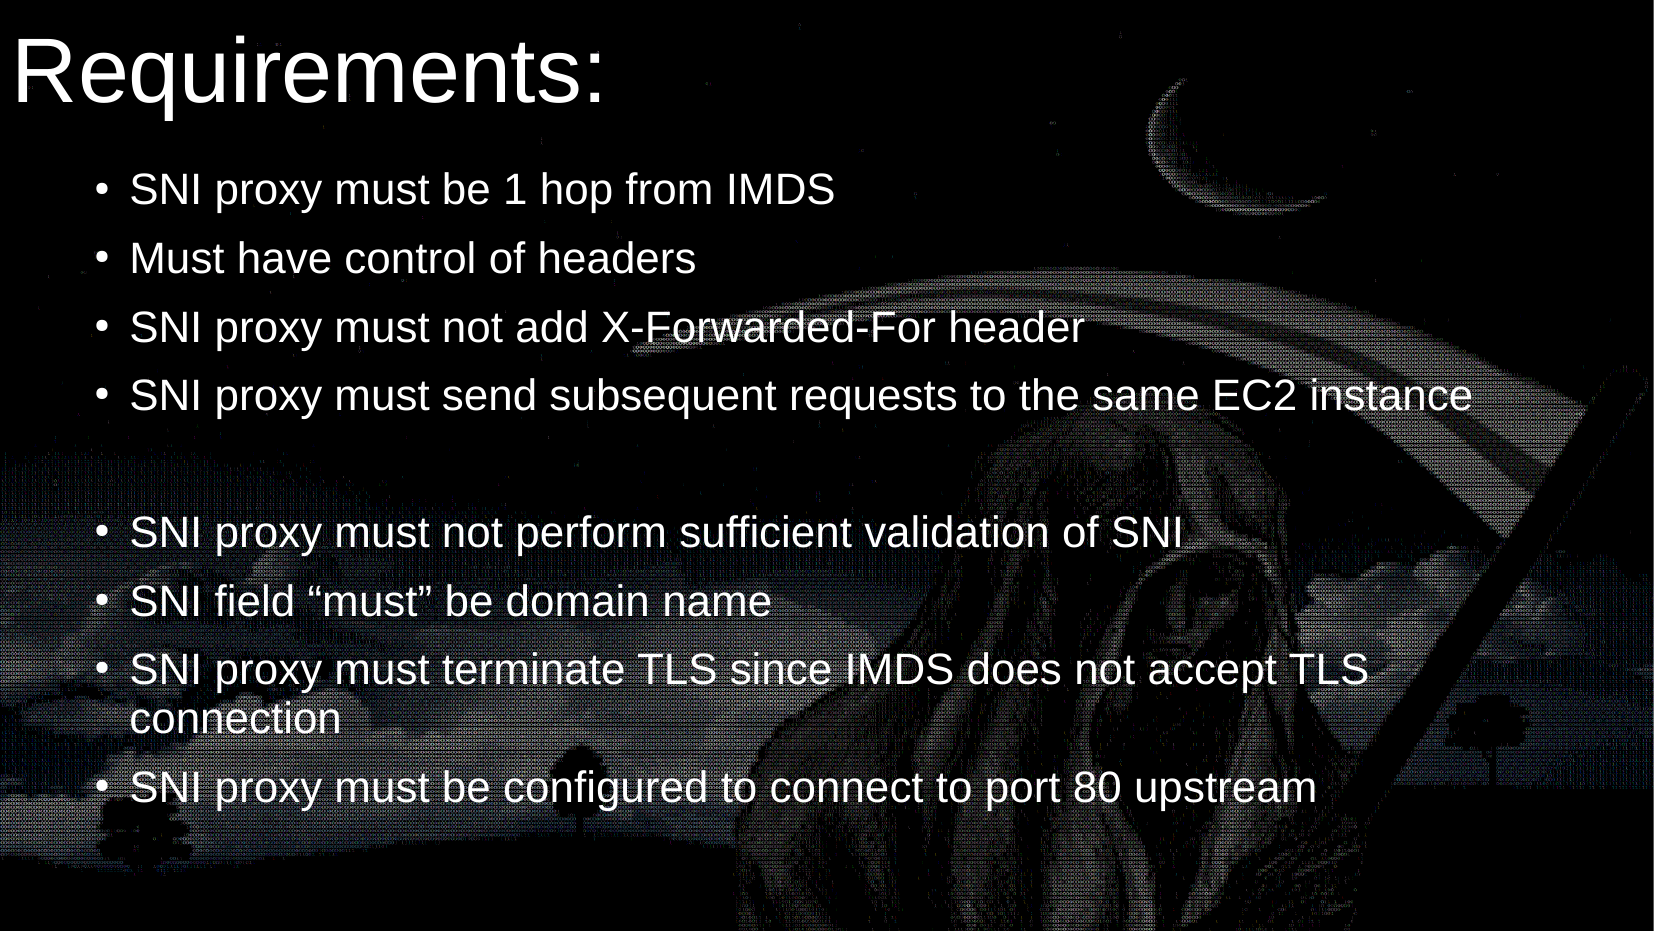

# Requirements:
SNI proxy must be 1 hop from IMDS
Must have control of headers
SNI proxy must not add X-Forwarded-For header
SNI proxy must send subsequent requests to the same EC2 instance
SNI proxy must not perform sufficient validation of SNI
SNI field “must” be domain name
SNI proxy must terminate TLS since IMDS does not accept TLS connection
SNI proxy must be configured to connect to port 80 upstream